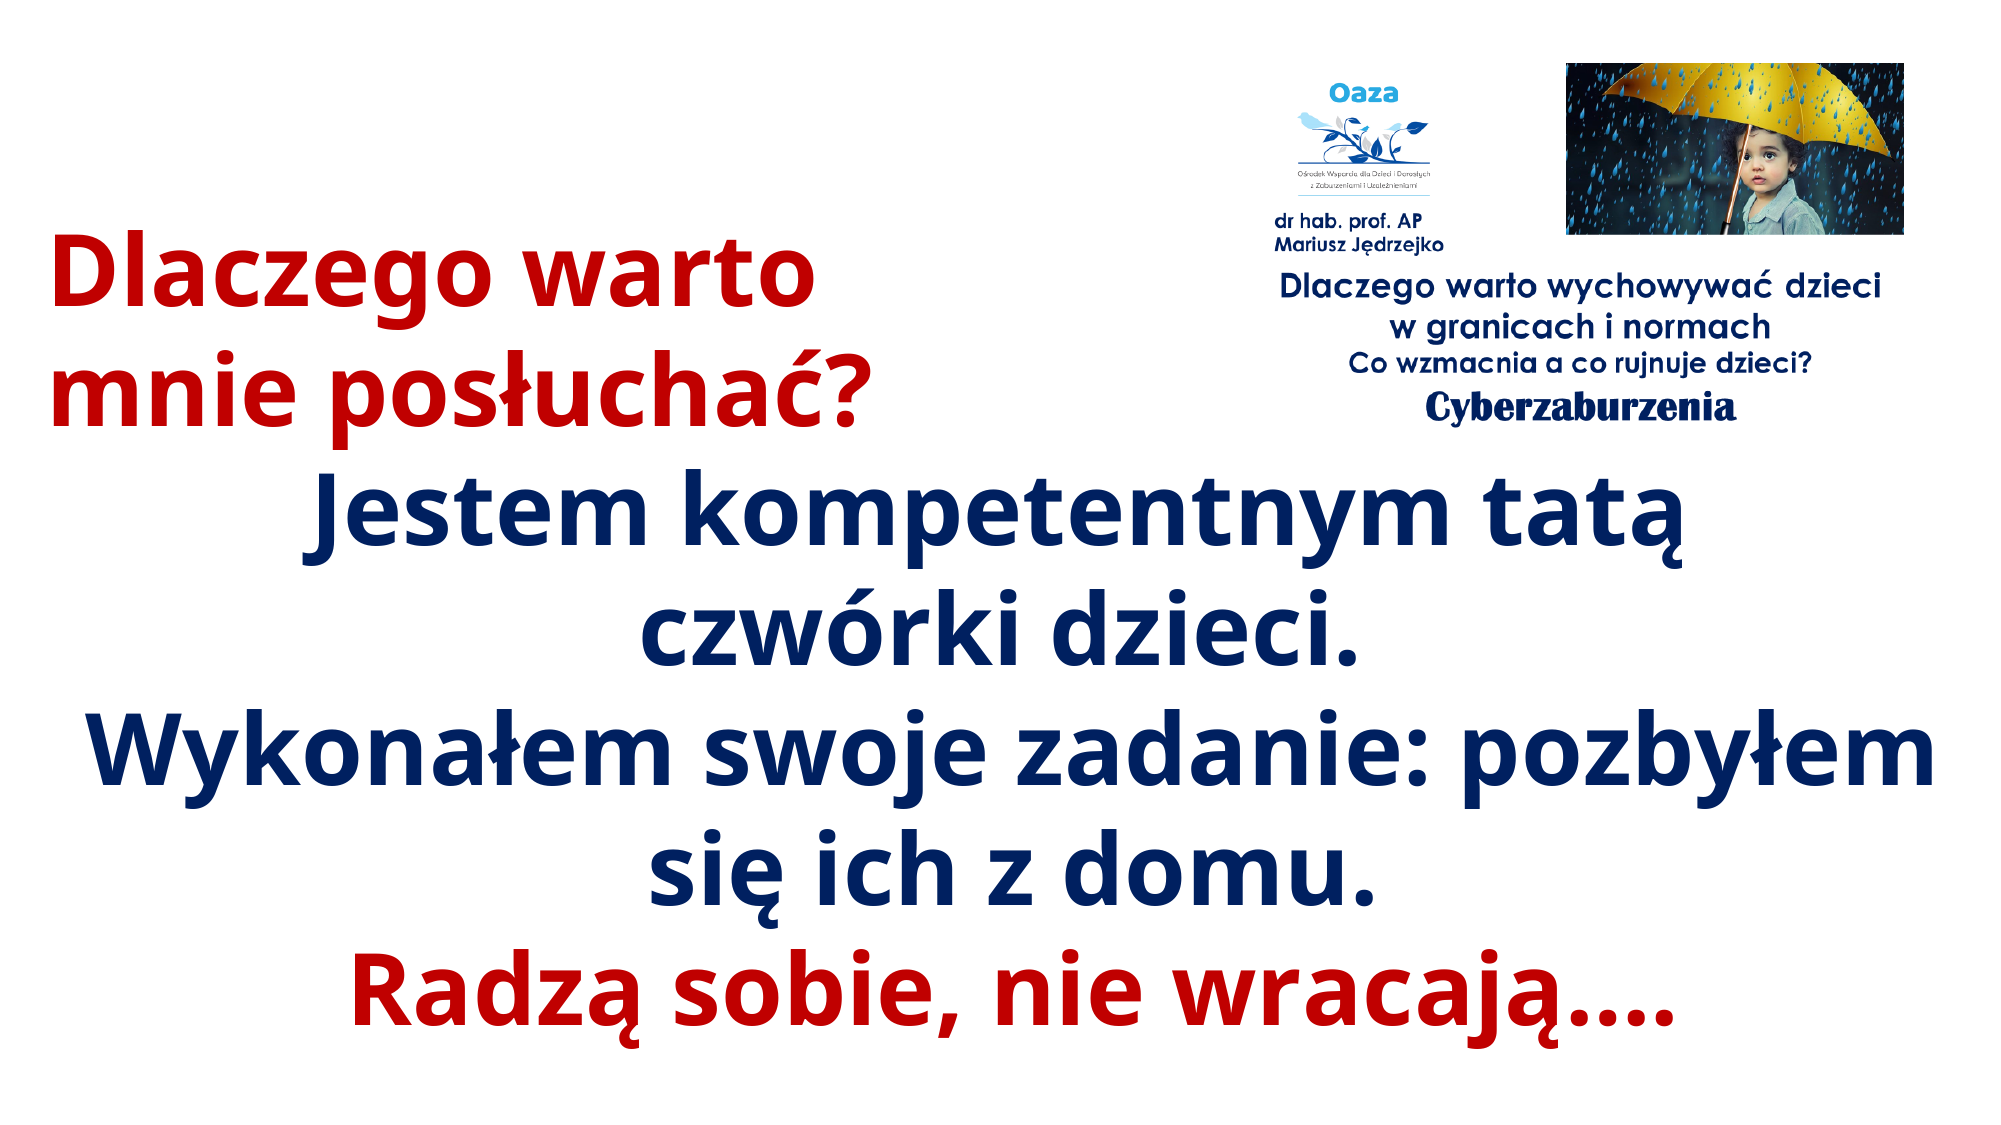

Dlaczego warto
mnie posłuchać?
Jestem kompetentnym tatą
czwórki dzieci.
Wykonałem swoje zadanie: pozbyłem się ich z domu.
Radzą sobie, nie wracają….